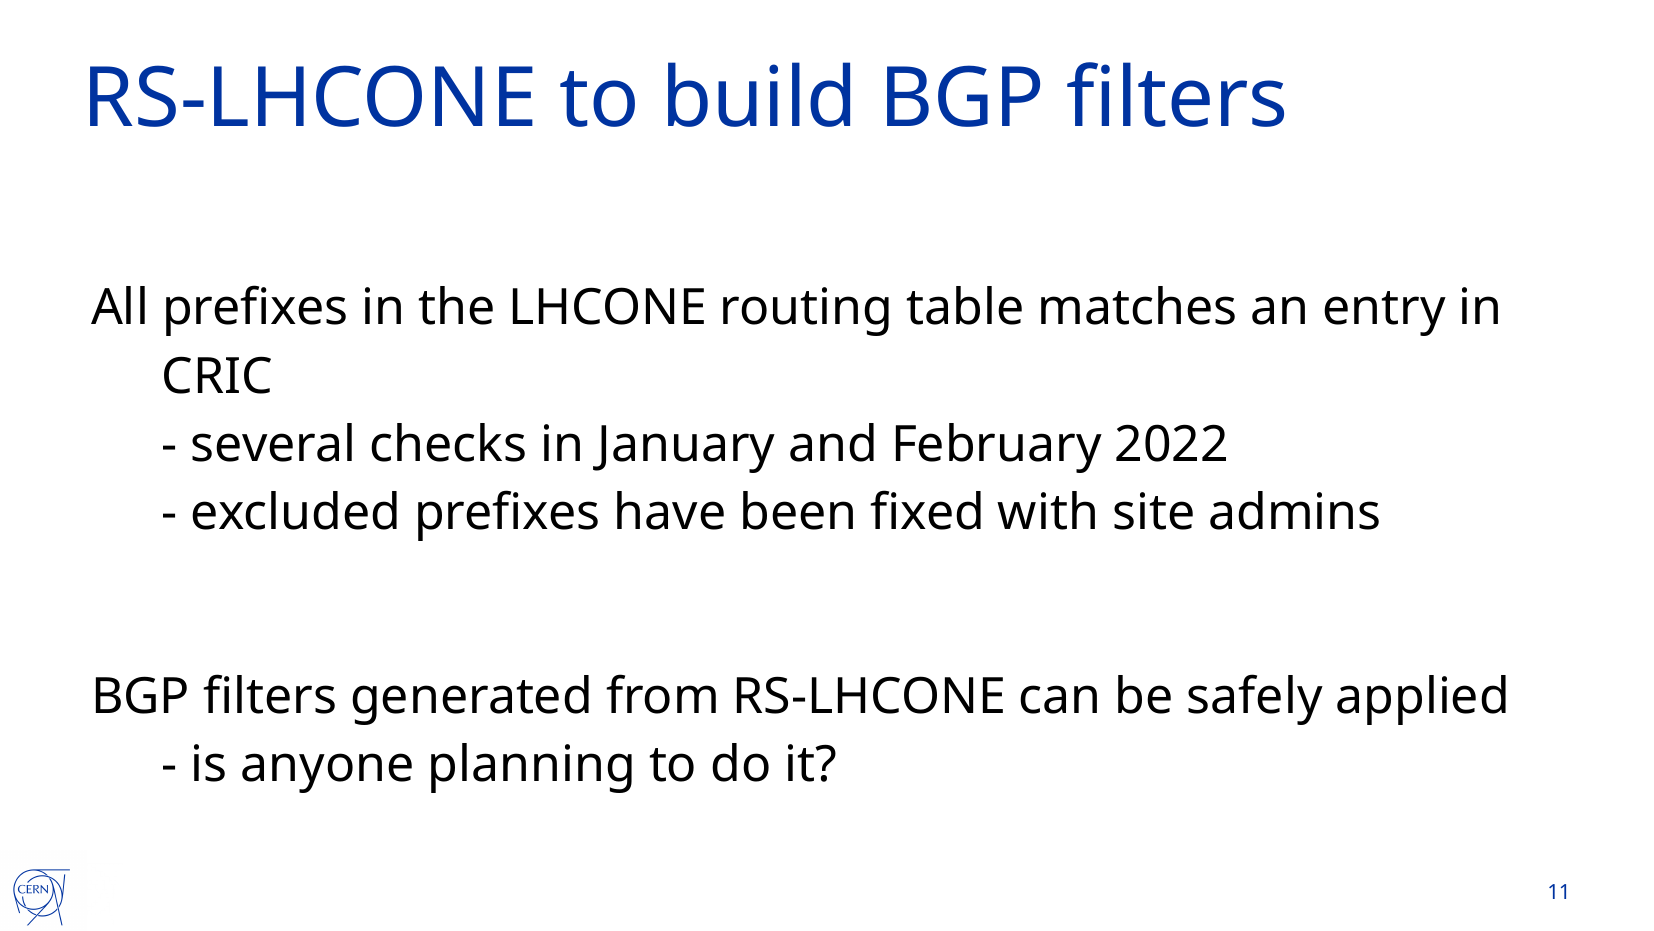

# RS-LHCONE to build BGP filters
All prefixes in the LHCONE routing table matches an entry in CRIC
- several checks in January and February 2022
- excluded prefixes have been fixed with site admins
BGP filters generated from RS-LHCONE can be safely applied
- is anyone planning to do it?
11